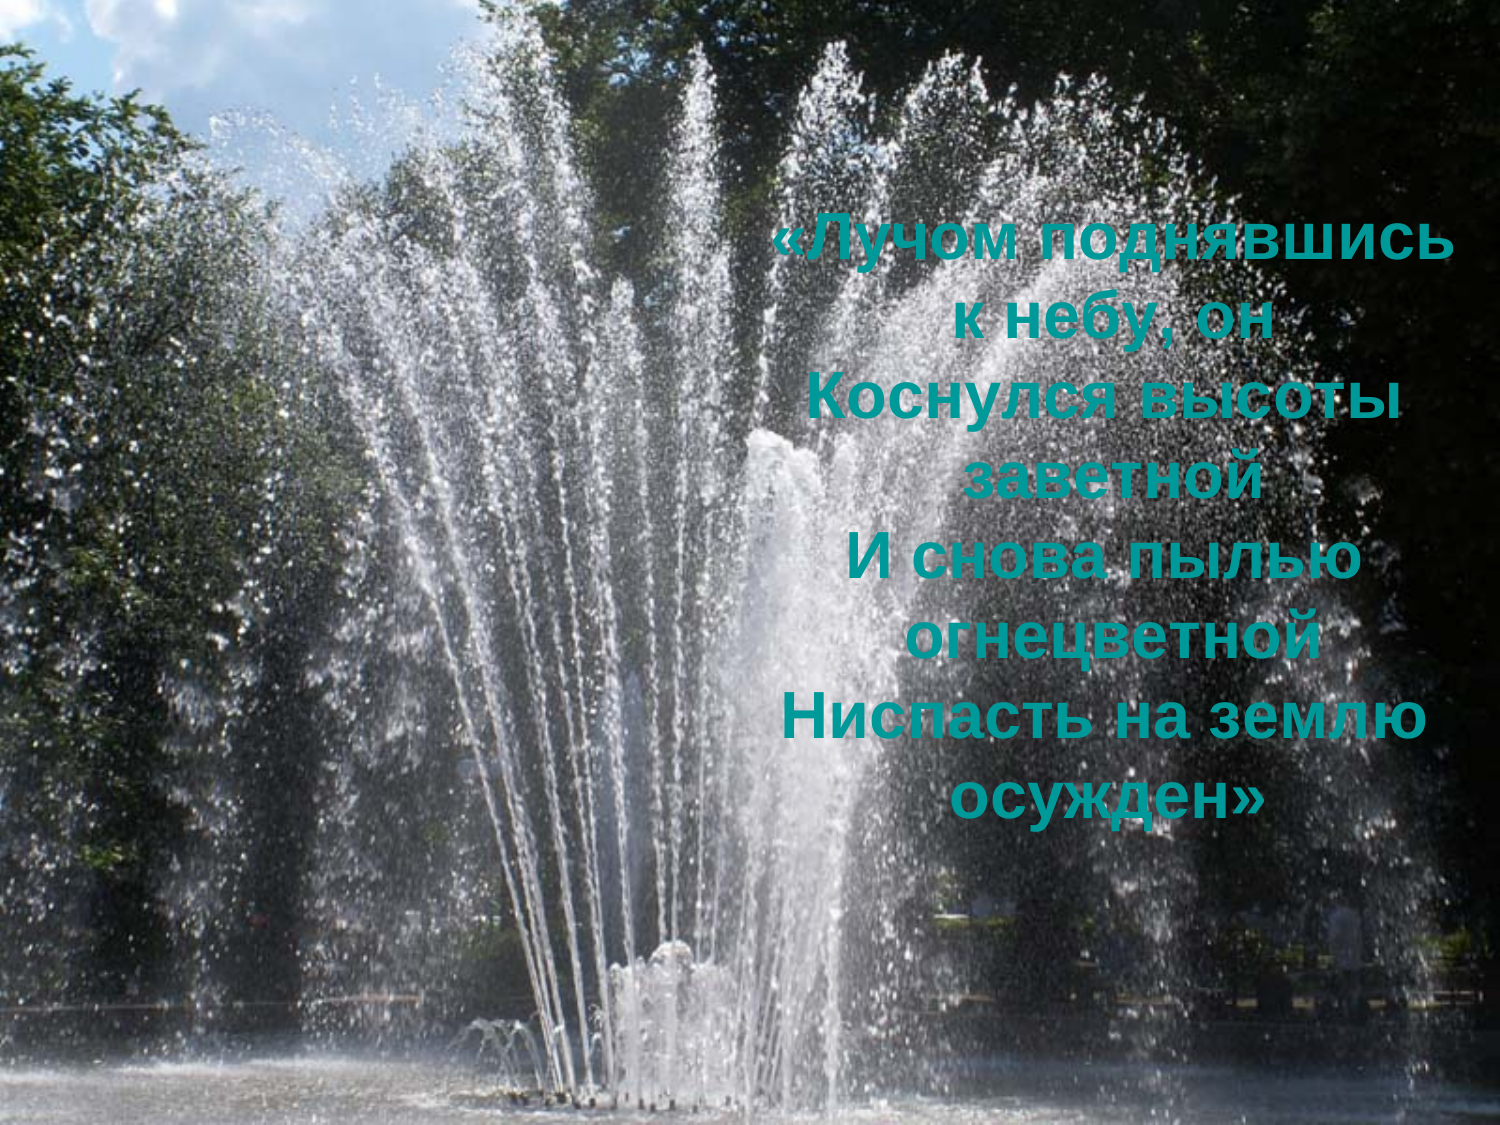

«Лучом поднявшись
к небу, он
Коснулся высоты
заветной
И снова пылью
огнецветной
Ниспасть на землю
осужден»
# Тютчев Федор Иванович